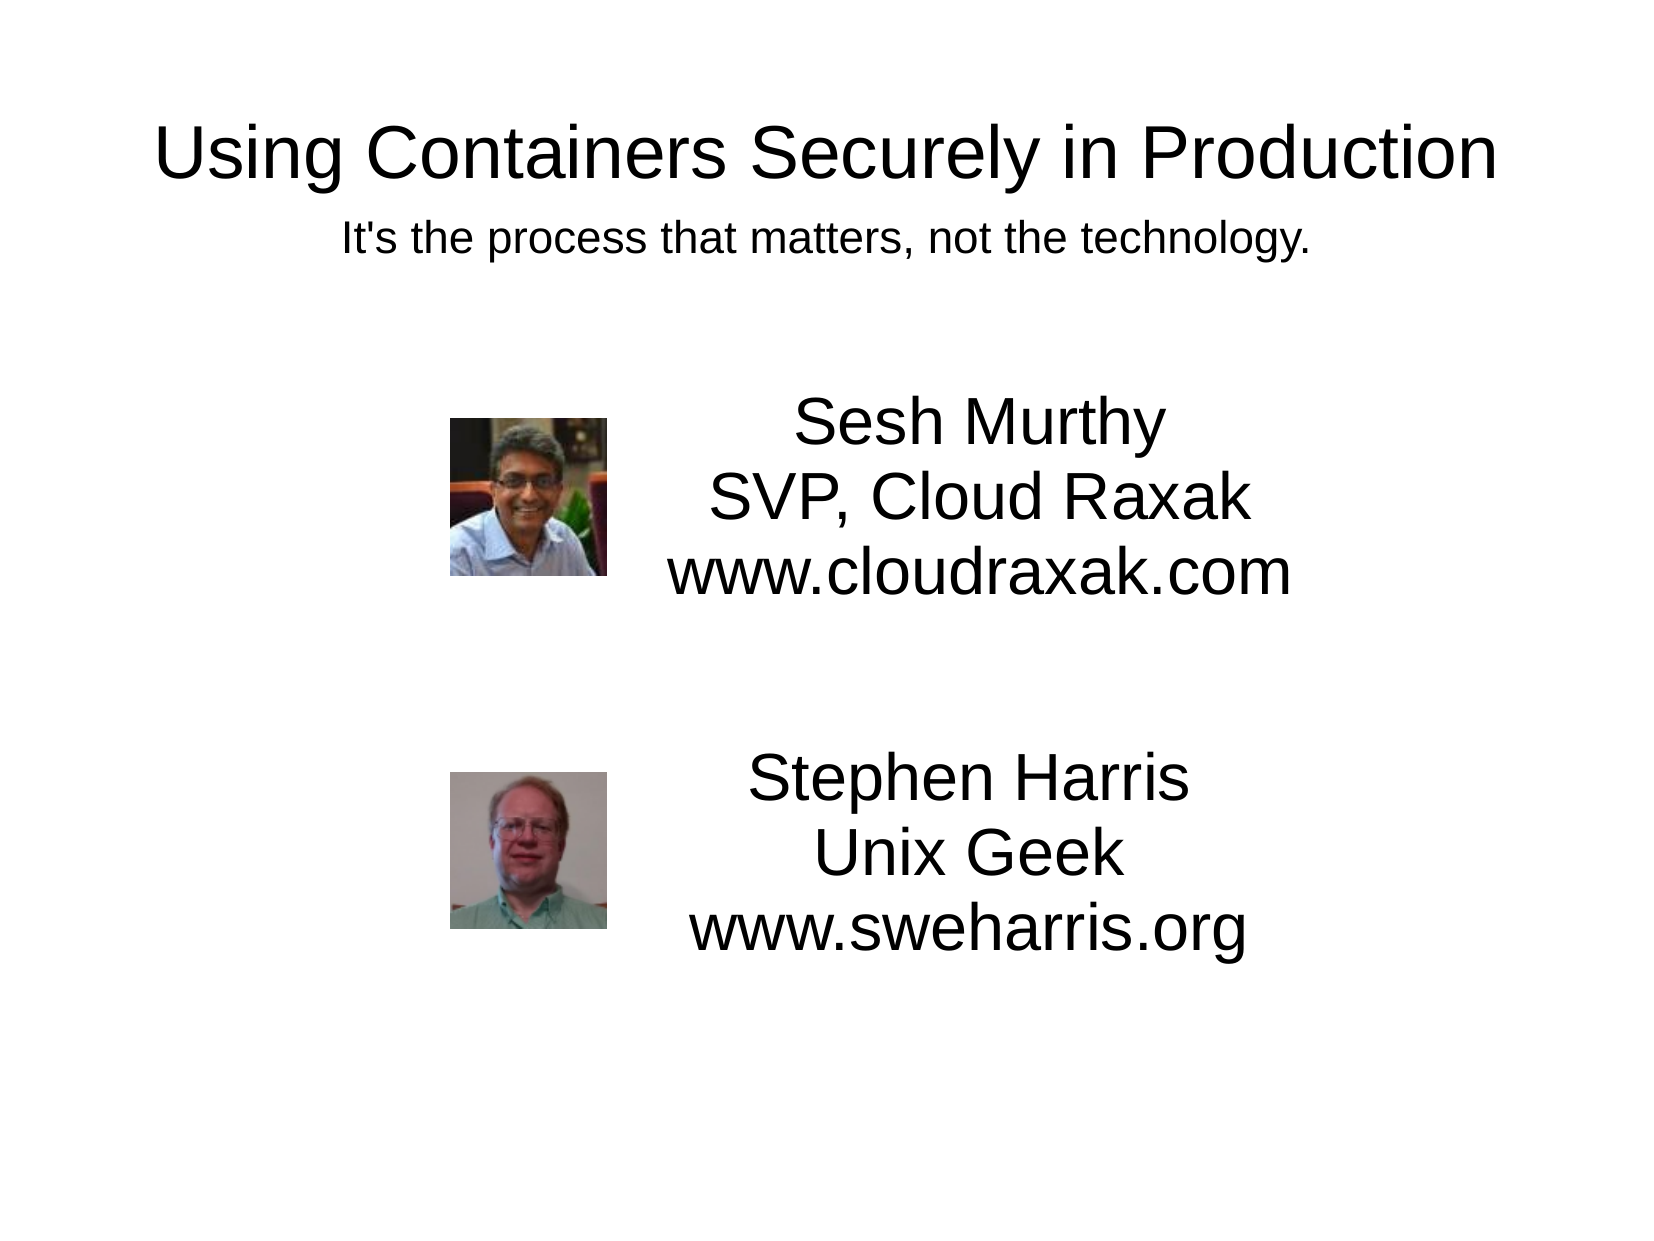

# Using Containers Securely in Production
It's the process that matters, not the technology.
Sesh Murthy
SVP, Cloud Raxak
www.cloudraxak.com
Stephen Harris
Unix Geek
www.sweharris.org